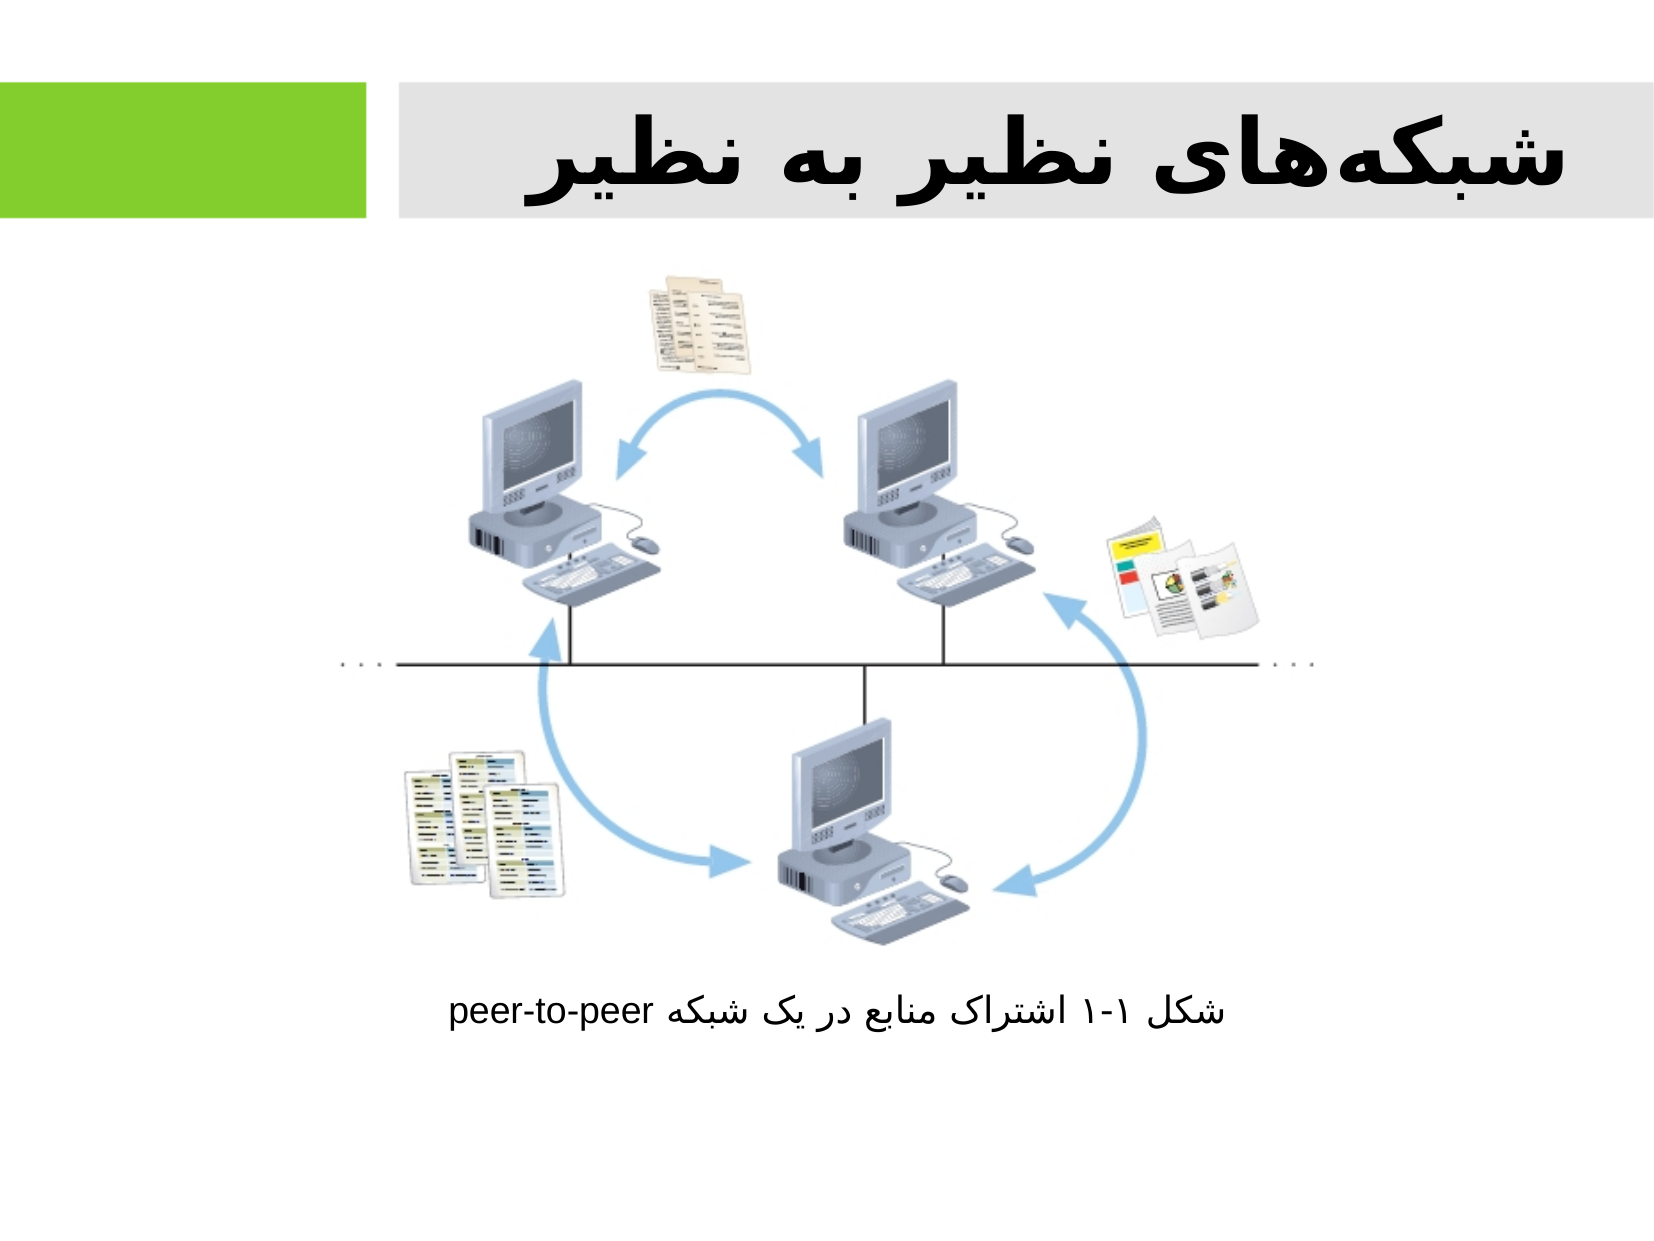

# شبکه‌های نظیر به نظیر
شکل ۱-۱ اشتراک منابع در یک شبکه peer-to-peer